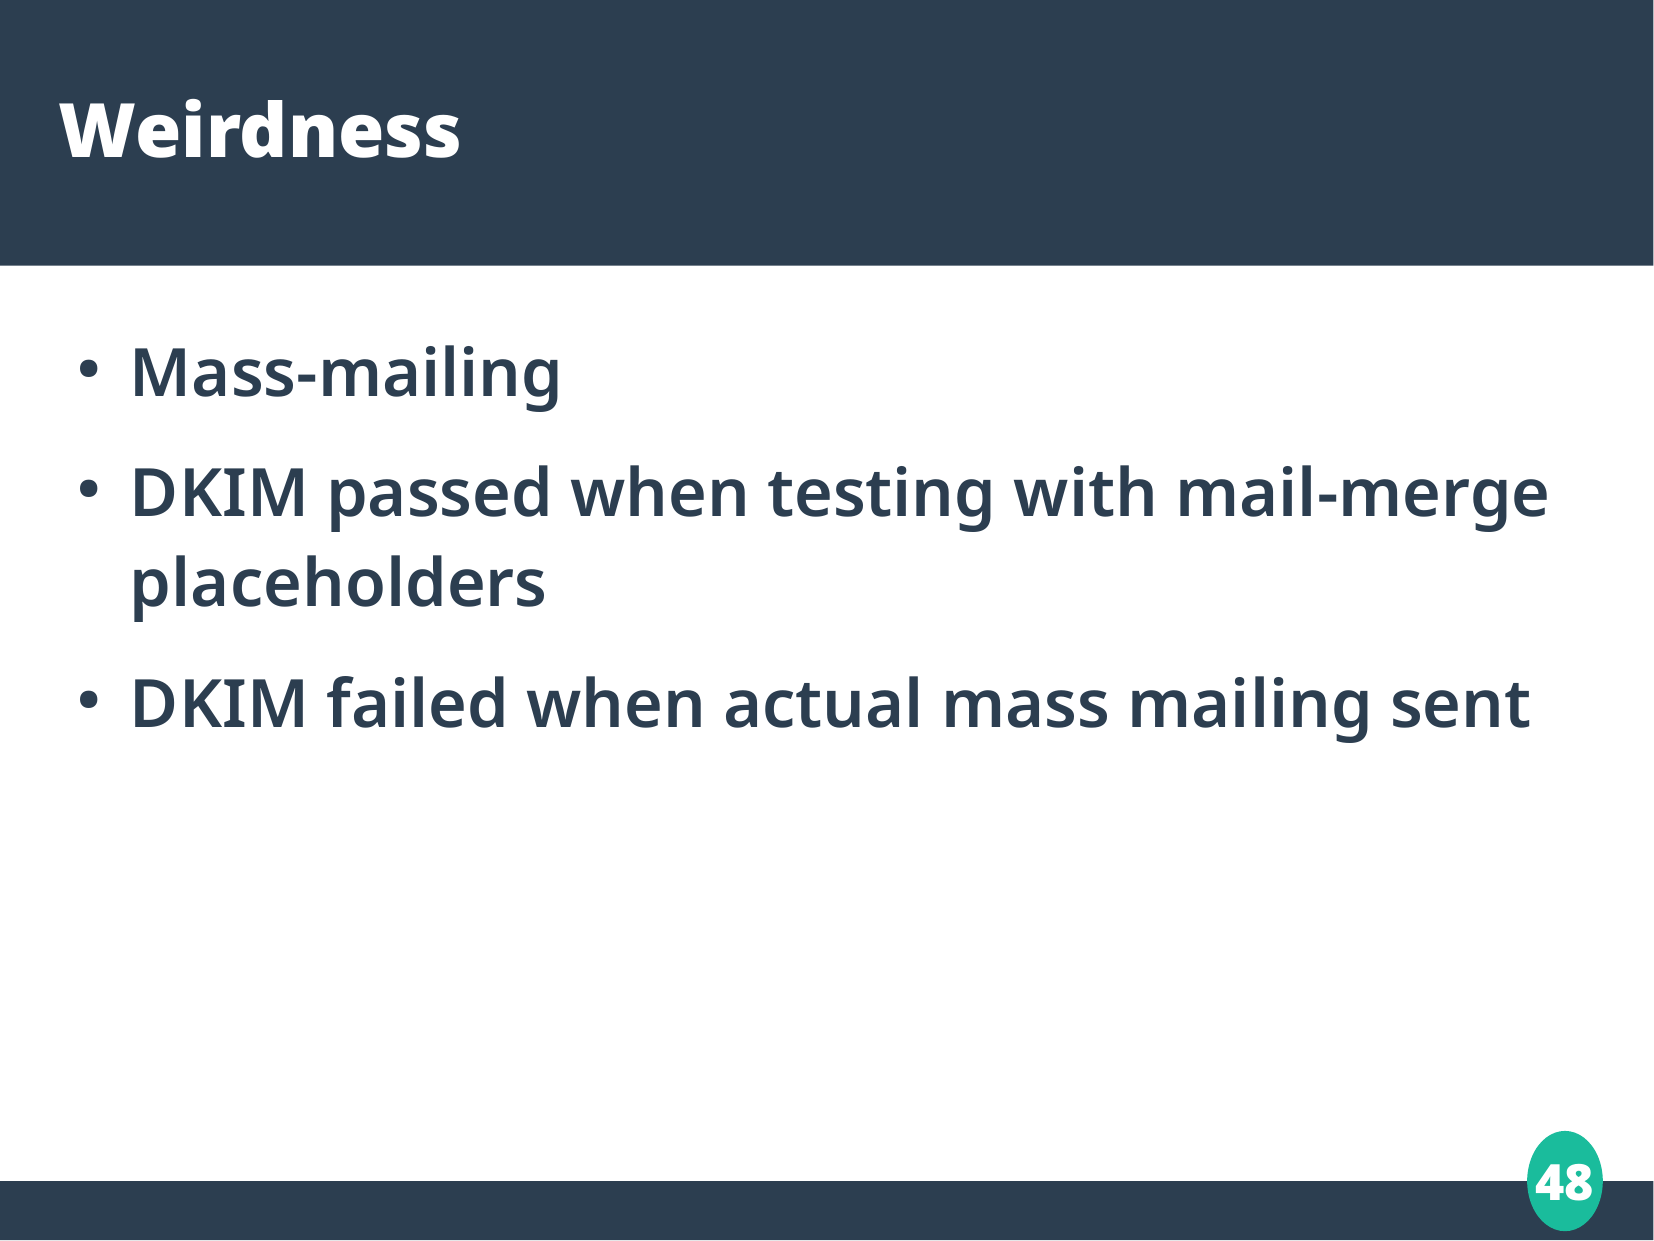

# Weirdness
Mass-mailing
DKIM passed when testing with mail-merge placeholders
DKIM failed when actual mass mailing sent